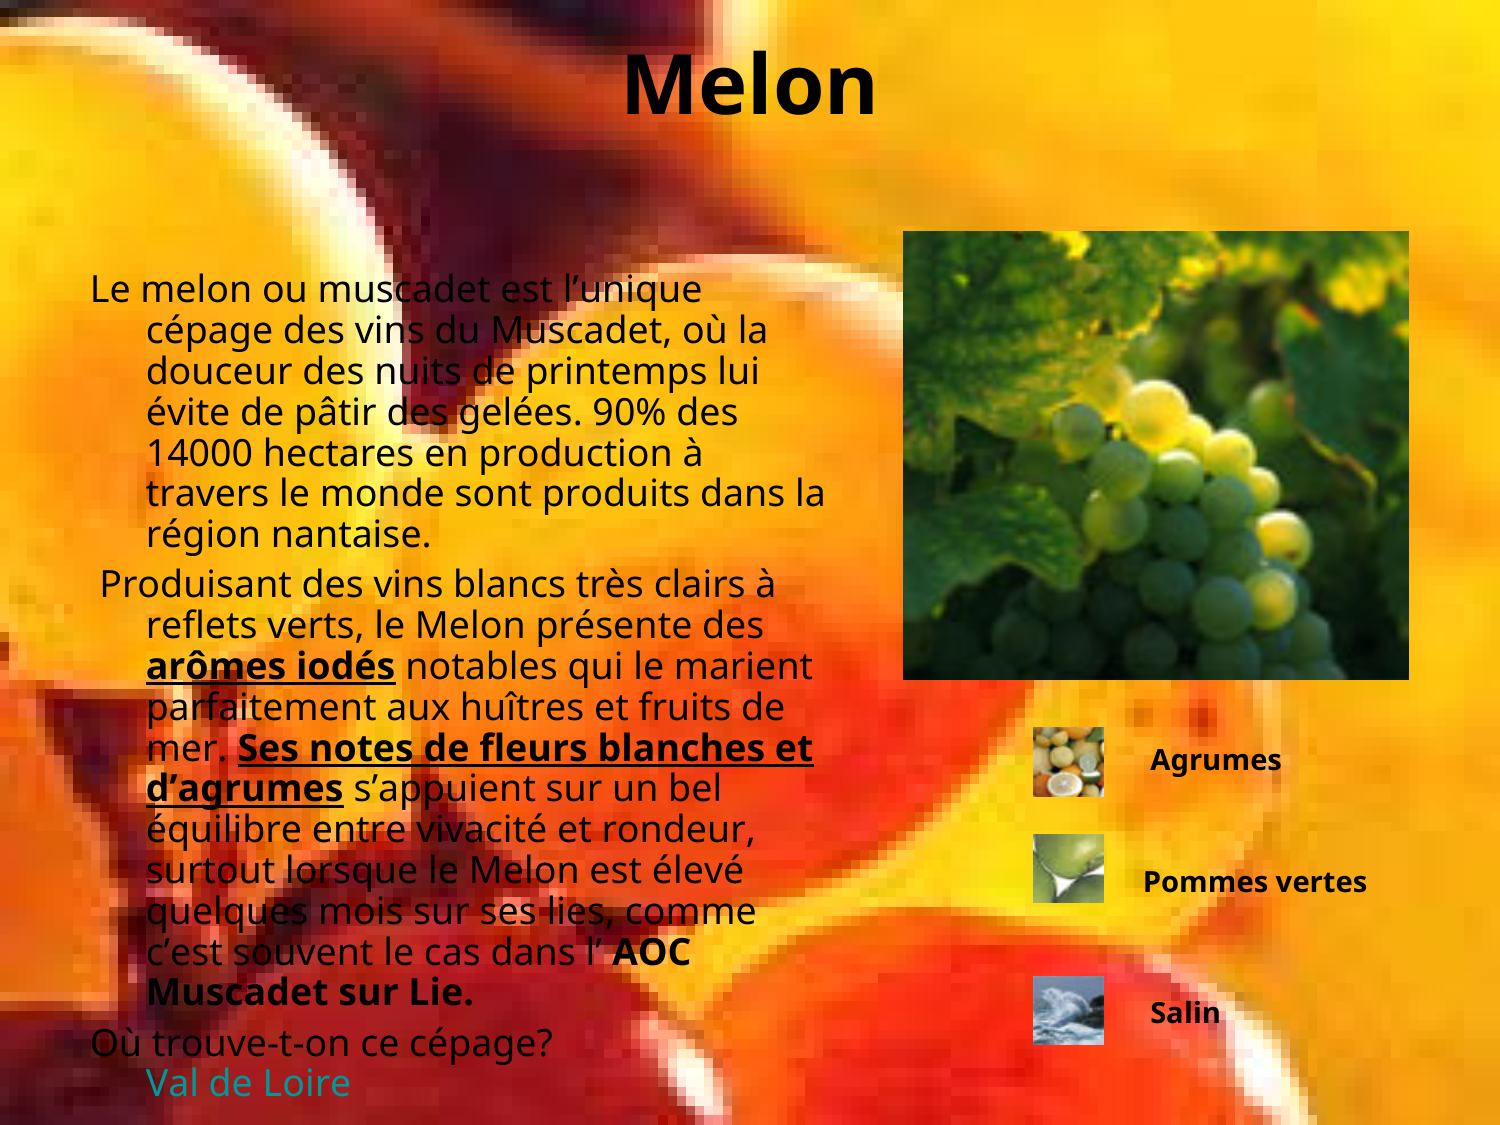

# Melon
Le melon ou muscadet est l’unique cépage des vins du Muscadet, où la douceur des nuits de printemps lui évite de pâtir des gelées. 90% des 14000 hectares en production à travers le monde sont produits dans la région nantaise.
 Produisant des vins blancs très clairs à reflets verts, le Melon présente des arômes iodés notables qui le marient parfaitement aux huîtres et fruits de mer. Ses notes de fleurs blanches et d’agrumes s’appuient sur un bel équilibre entre vivacité et rondeur, surtout lorsque le Melon est élevé quelques mois sur ses lies, comme c’est souvent le cas dans l’ AOC Muscadet sur Lie.
Où trouve-t-on ce cépage?
Val de Loire
 Agrumes
Pommes vertes
 Salin